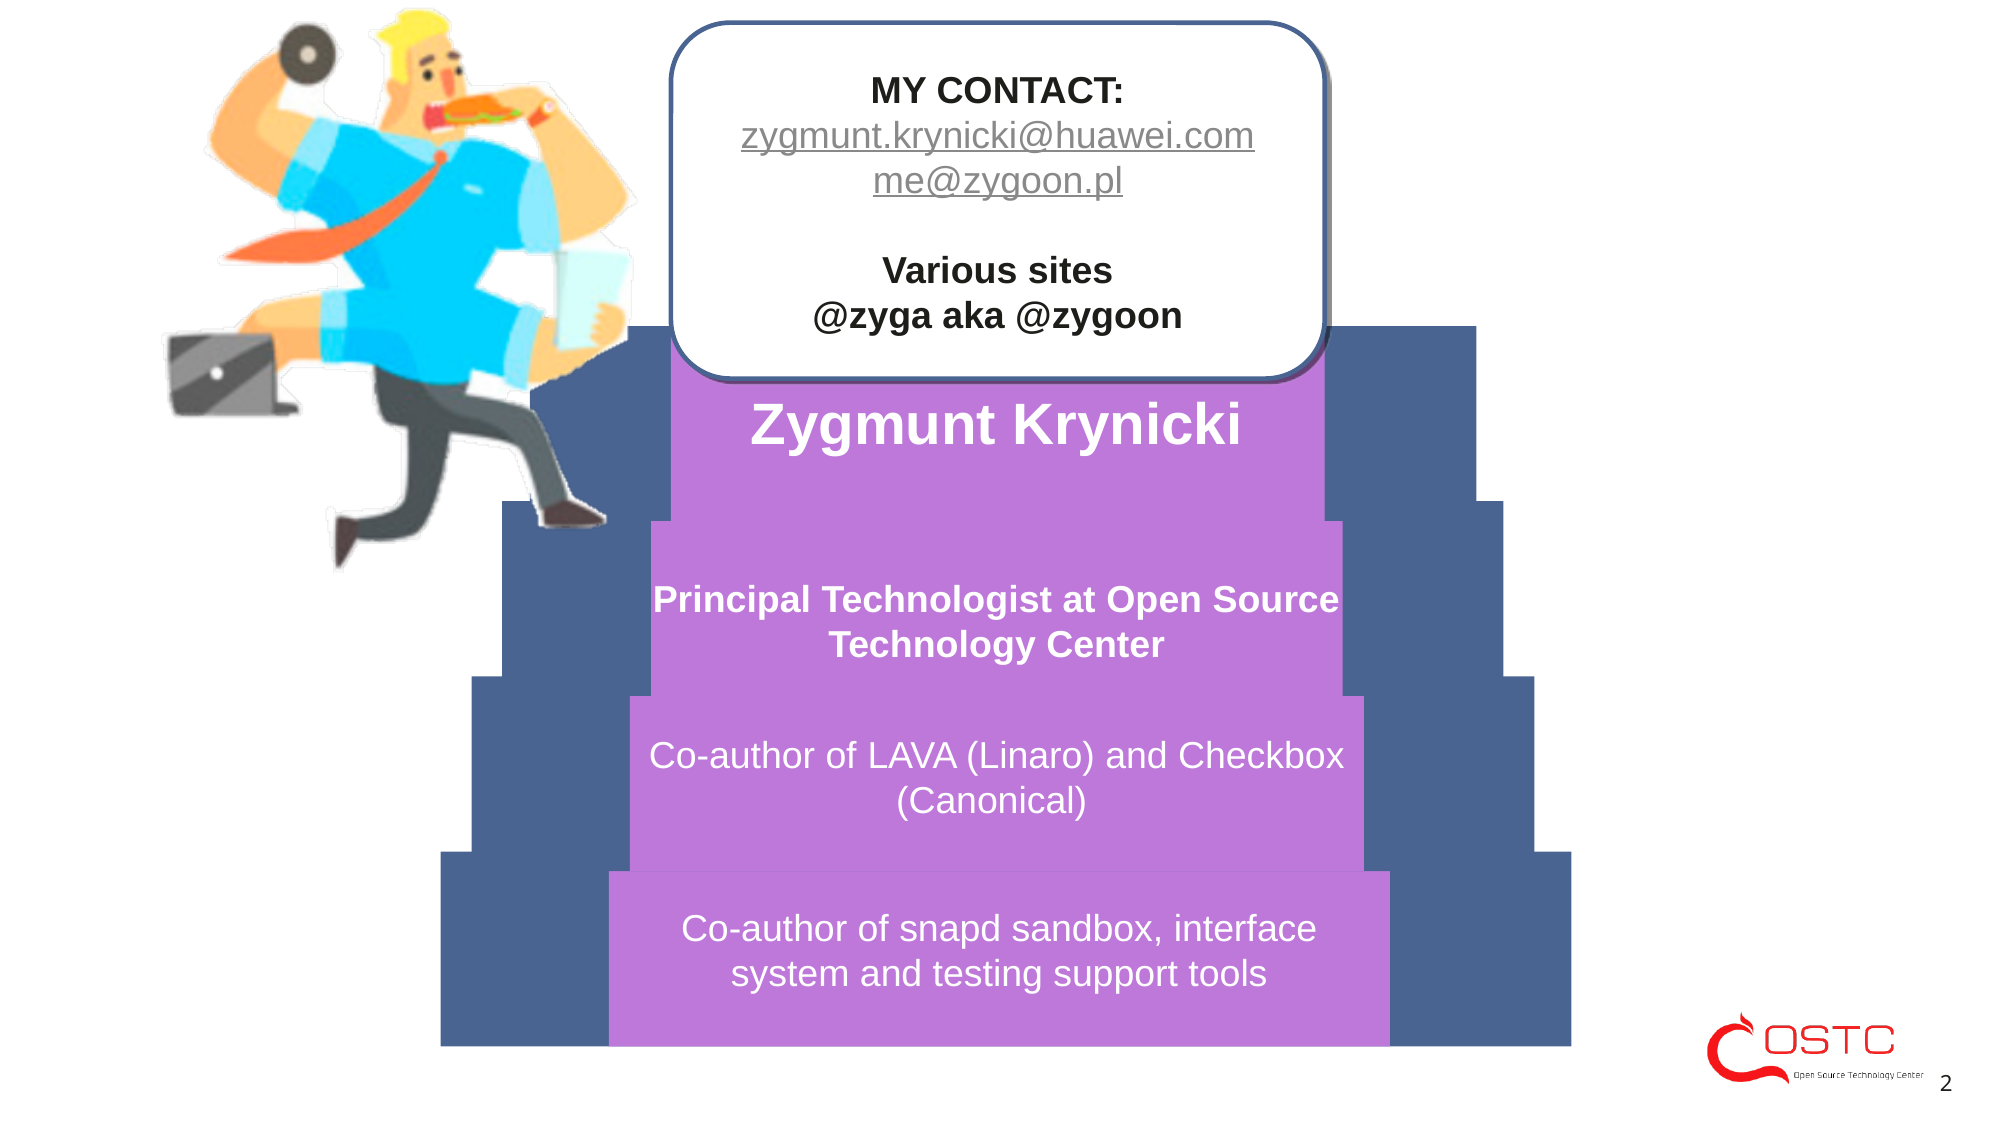

MY CONTACT:
zygmunt.krynicki@huawei.com
me@zygoon.pl
Various sites
@zyga aka @zygoon
Zygmunt Krynicki
Principal Technologist at Open Source Technology Center
Co-author of LAVA (Linaro) and Checkbox (Canonical)
Co-author of snapd sandbox, interface system and testing support tools